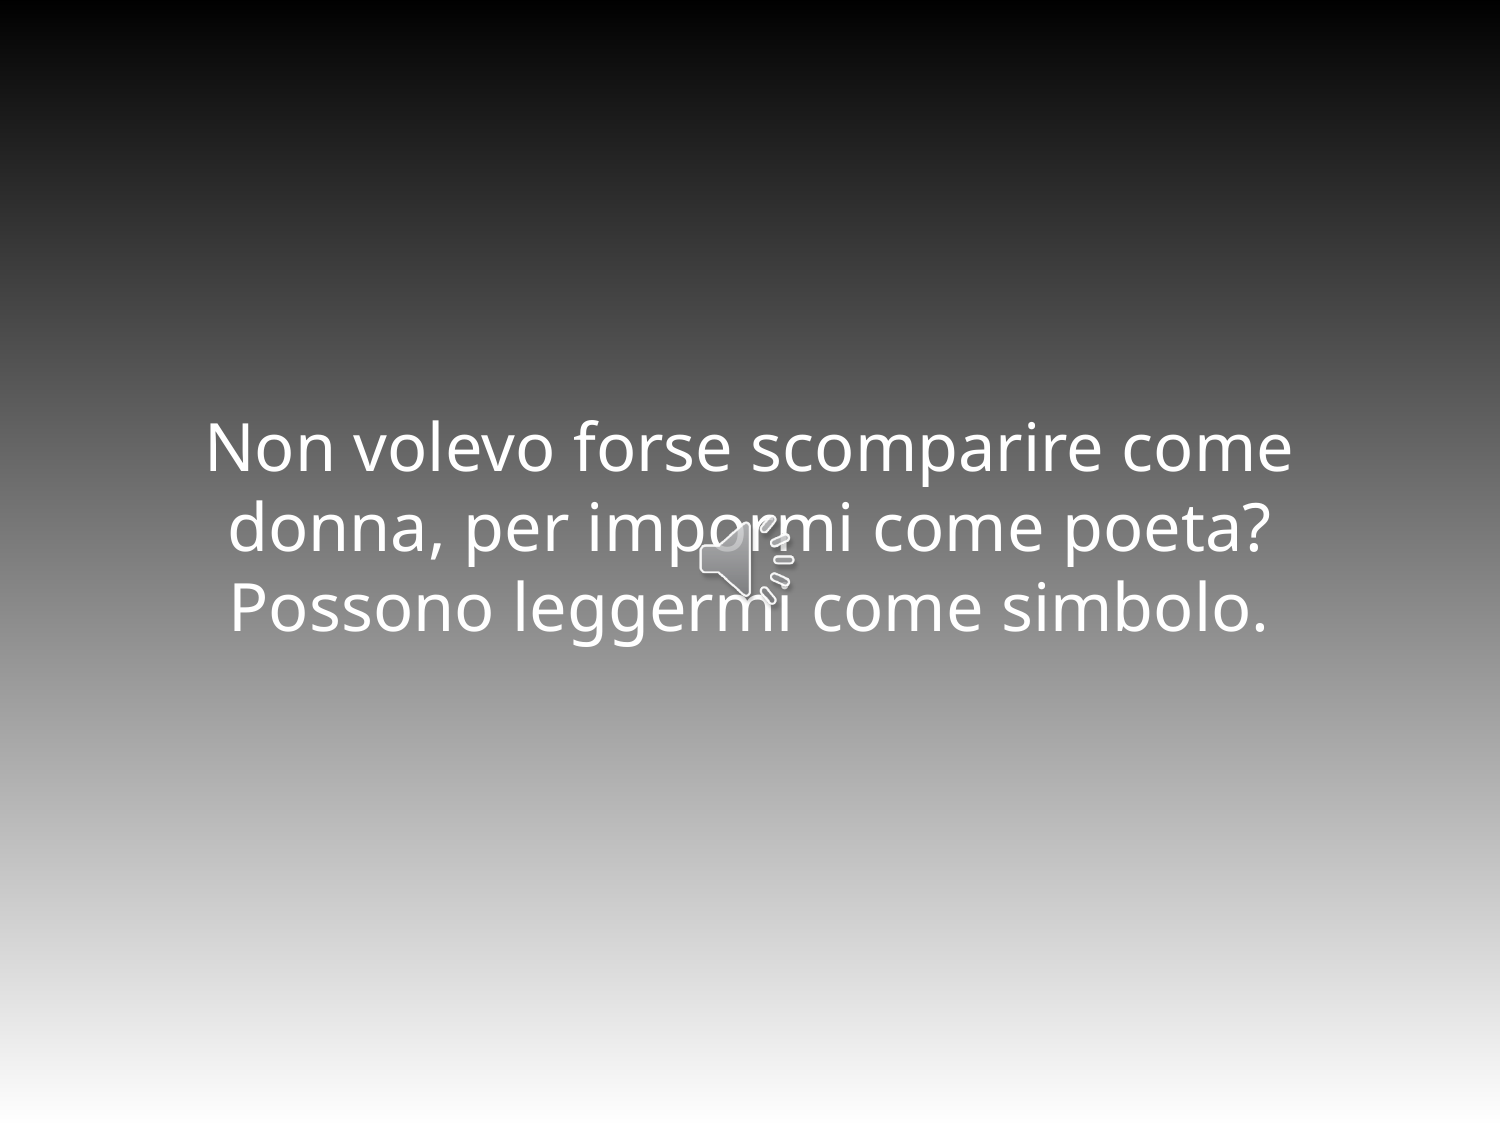

# Non volevo forse scomparire come donna, per impormi come poeta? Possono leggermi come simbolo.